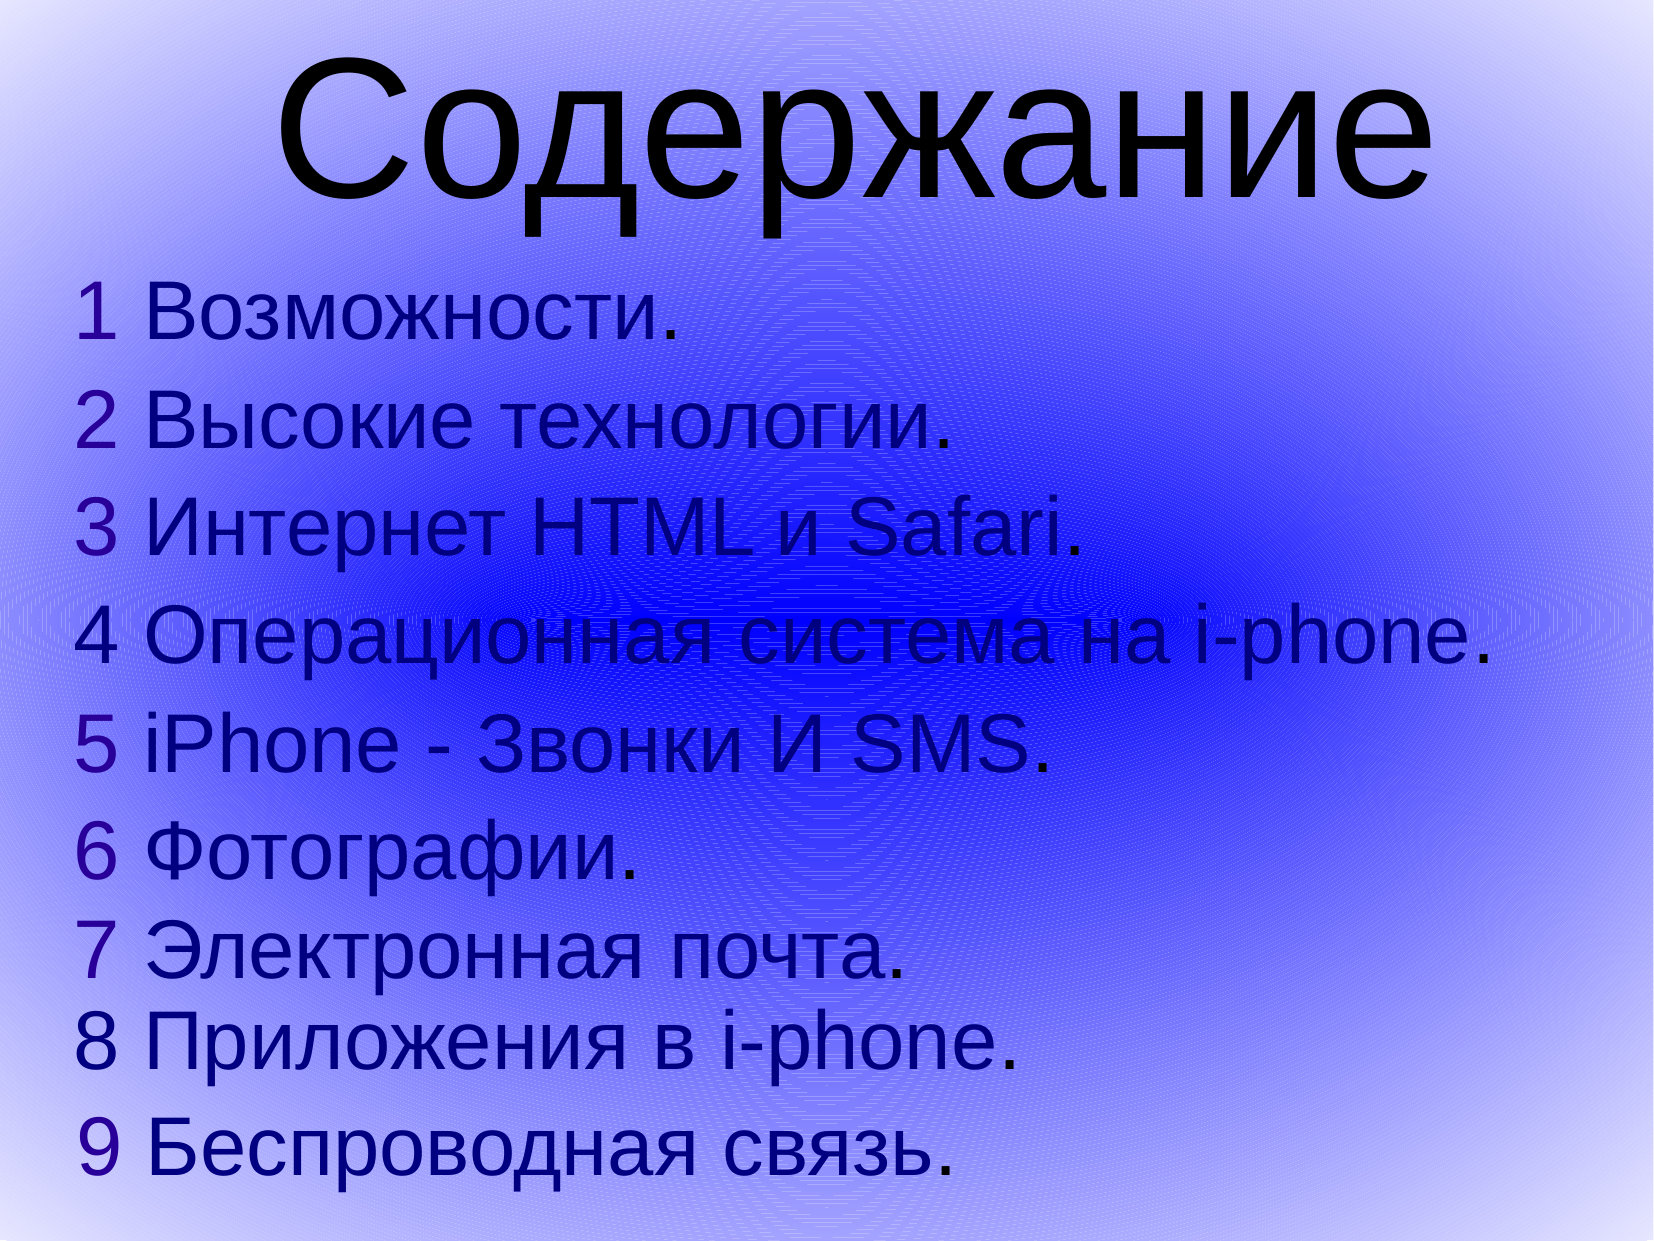

Содержание
1 Возможности.
2 Высокие технологии.
3 Интернет HTML и Safari.
4 Операционная система на i-phone.
5 iPhone - Звонки И SMS.
6 Фотографии.
7 Электронная почта.
8 Приложения в i-phone.
9 Беспроводная связь.